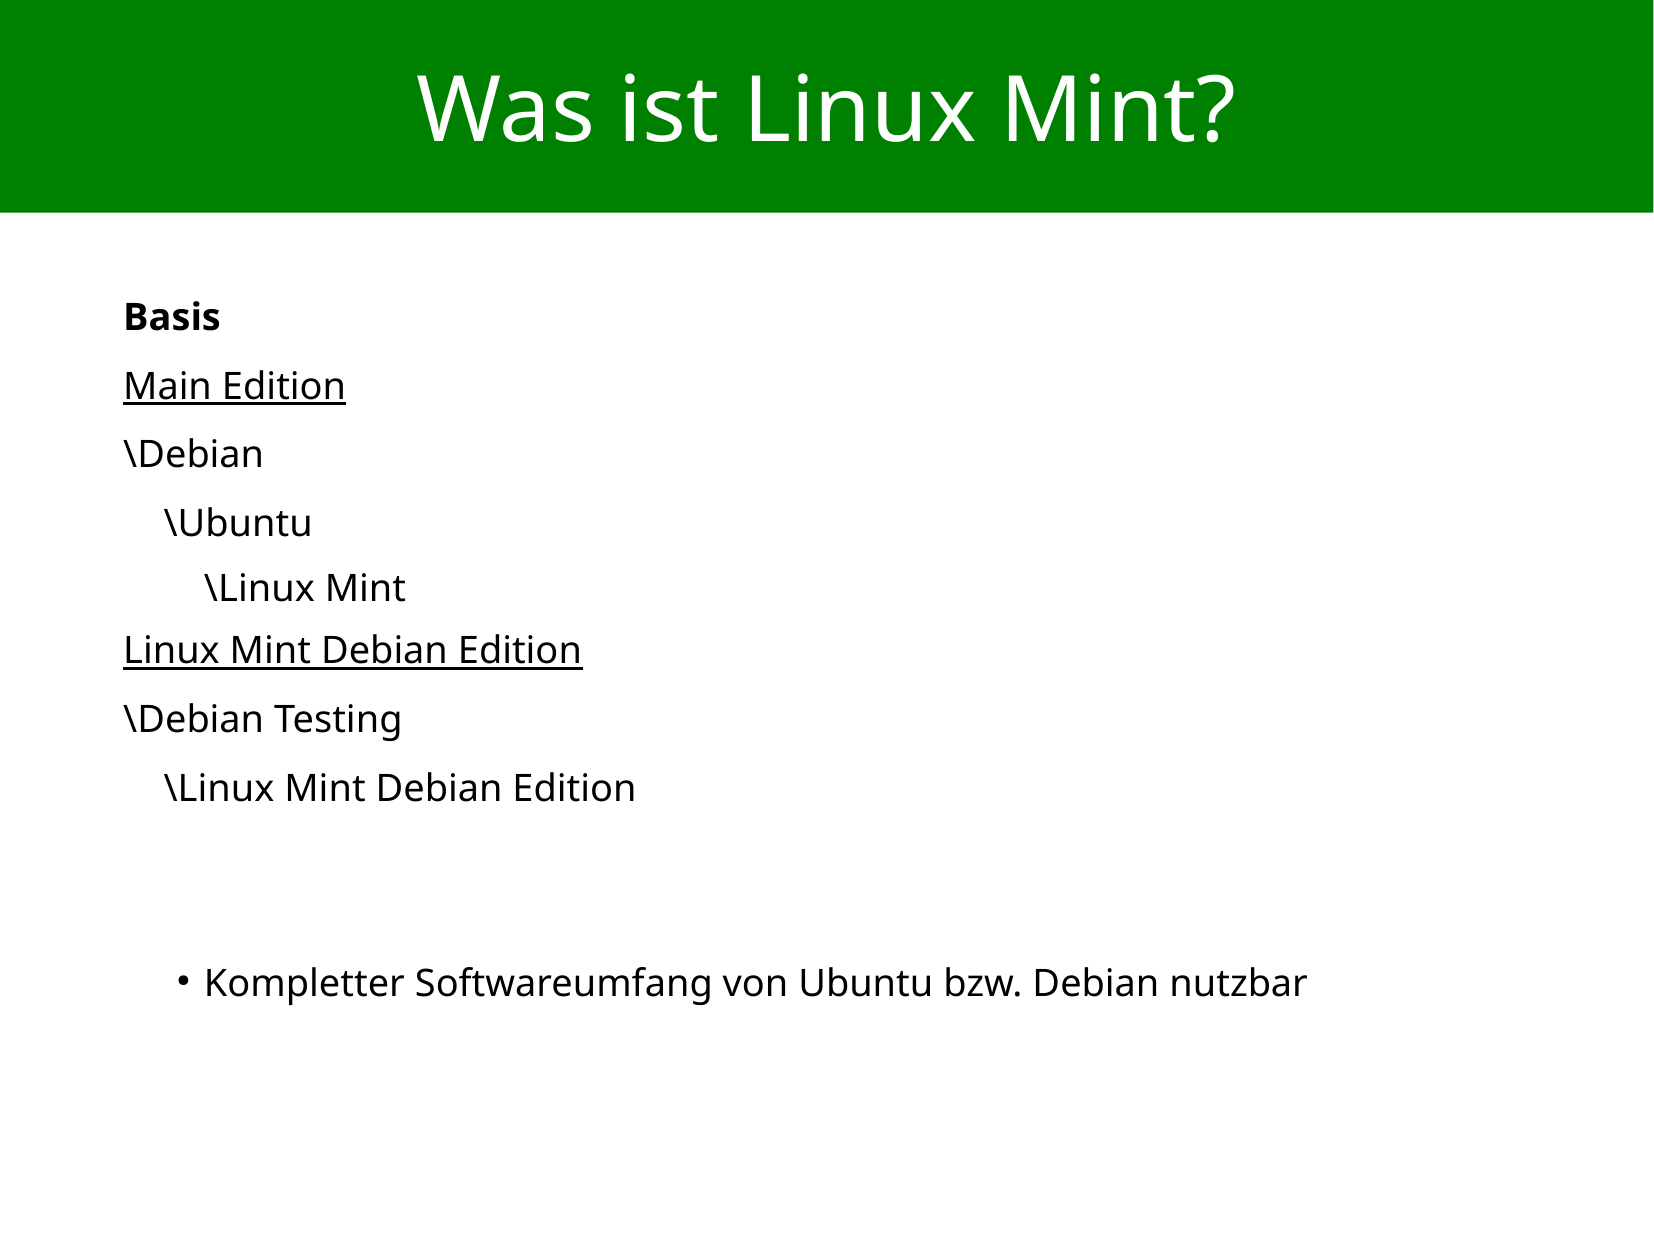

# Was ist Linux Mint?
Basis
Main Edition
\Debian
\Ubuntu
\Linux Mint
Linux Mint Debian Edition
\Debian Testing
\Linux Mint Debian Edition
Kompletter Softwareumfang von Ubuntu bzw. Debian nutzbar